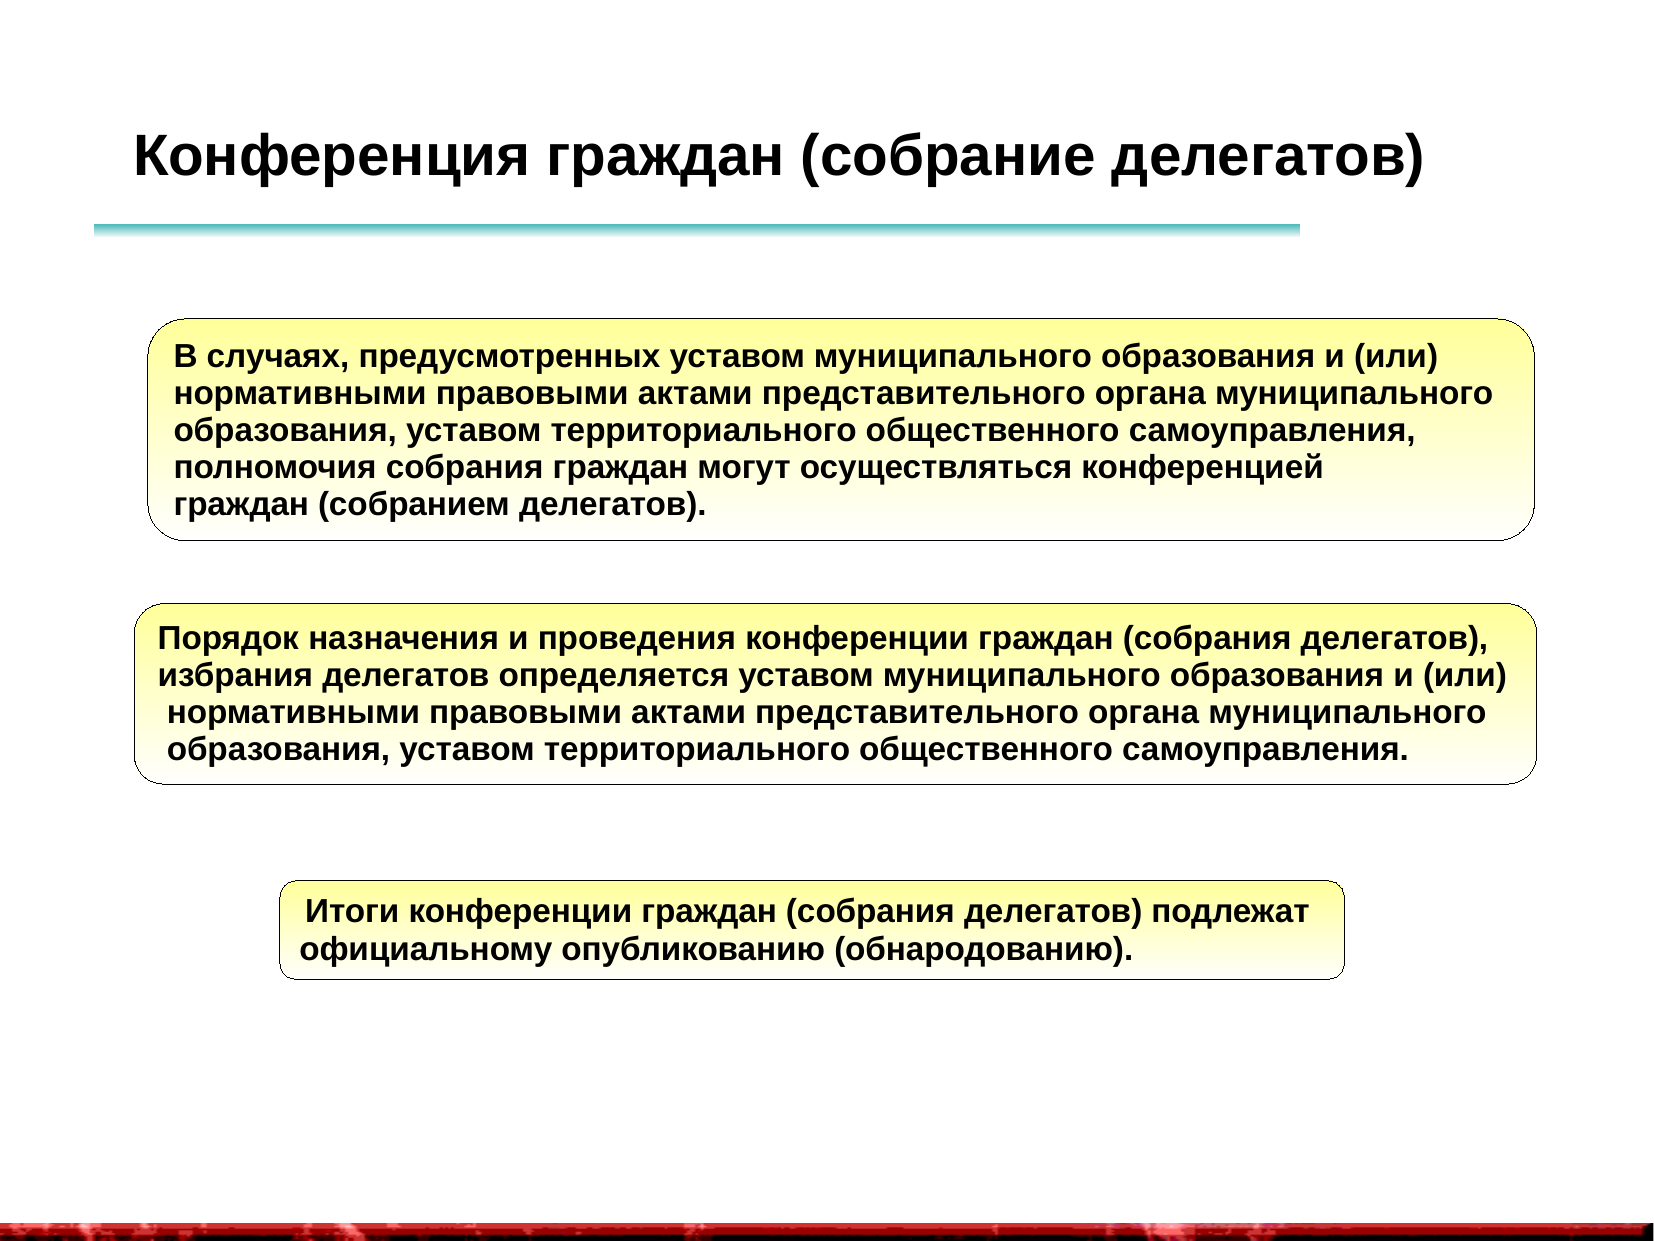

# Конференция граждан (собрание делегатов)
В случаях, предусмотренных уставом муниципального образования и (или)
нормативными правовыми актами представительного органа муниципального
образования, уставом территориального общественного самоуправления,
полномочия собрания граждан могут осуществляться конференцией
граждан (собранием делегатов).
Порядок назначения и проведения конференции граждан (собрания делегатов),
избрания делегатов определяется уставом муниципального образования и (или)
 нормативными правовыми актами представительного органа муниципального
 образования, уставом территориального общественного самоуправления.
 Итоги конференции граждан (собрания делегатов) подлежат
официальному опубликованию (обнародованию).